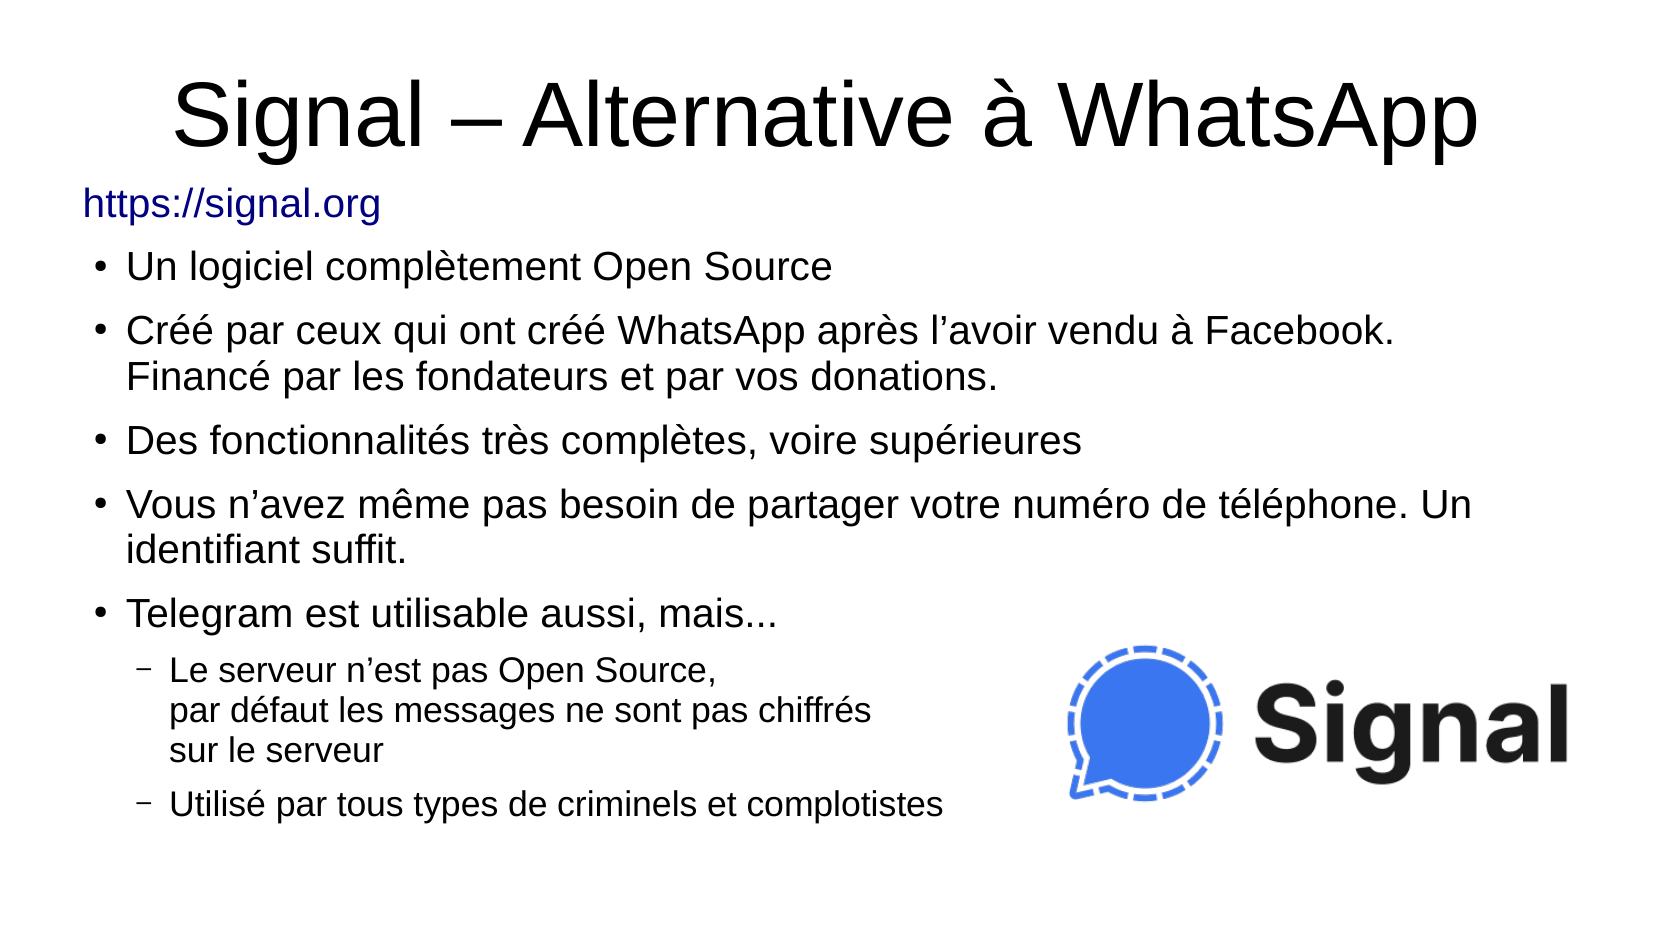

# Signal – Alternative à WhatsApp
https://signal.org
Un logiciel complètement Open Source
Créé par ceux qui ont créé WhatsApp après l’avoir vendu à Facebook. Financé par les fondateurs et par vos donations.
Des fonctionnalités très complètes, voire supérieures
Vous n’avez même pas besoin de partager votre numéro de téléphone. Un identifiant suffit.
Telegram est utilisable aussi, mais...
Le serveur n’est pas Open Source,
par défaut les messages ne sont pas chiffrés
sur le serveur
Utilisé par tous types de criminels et complotistes